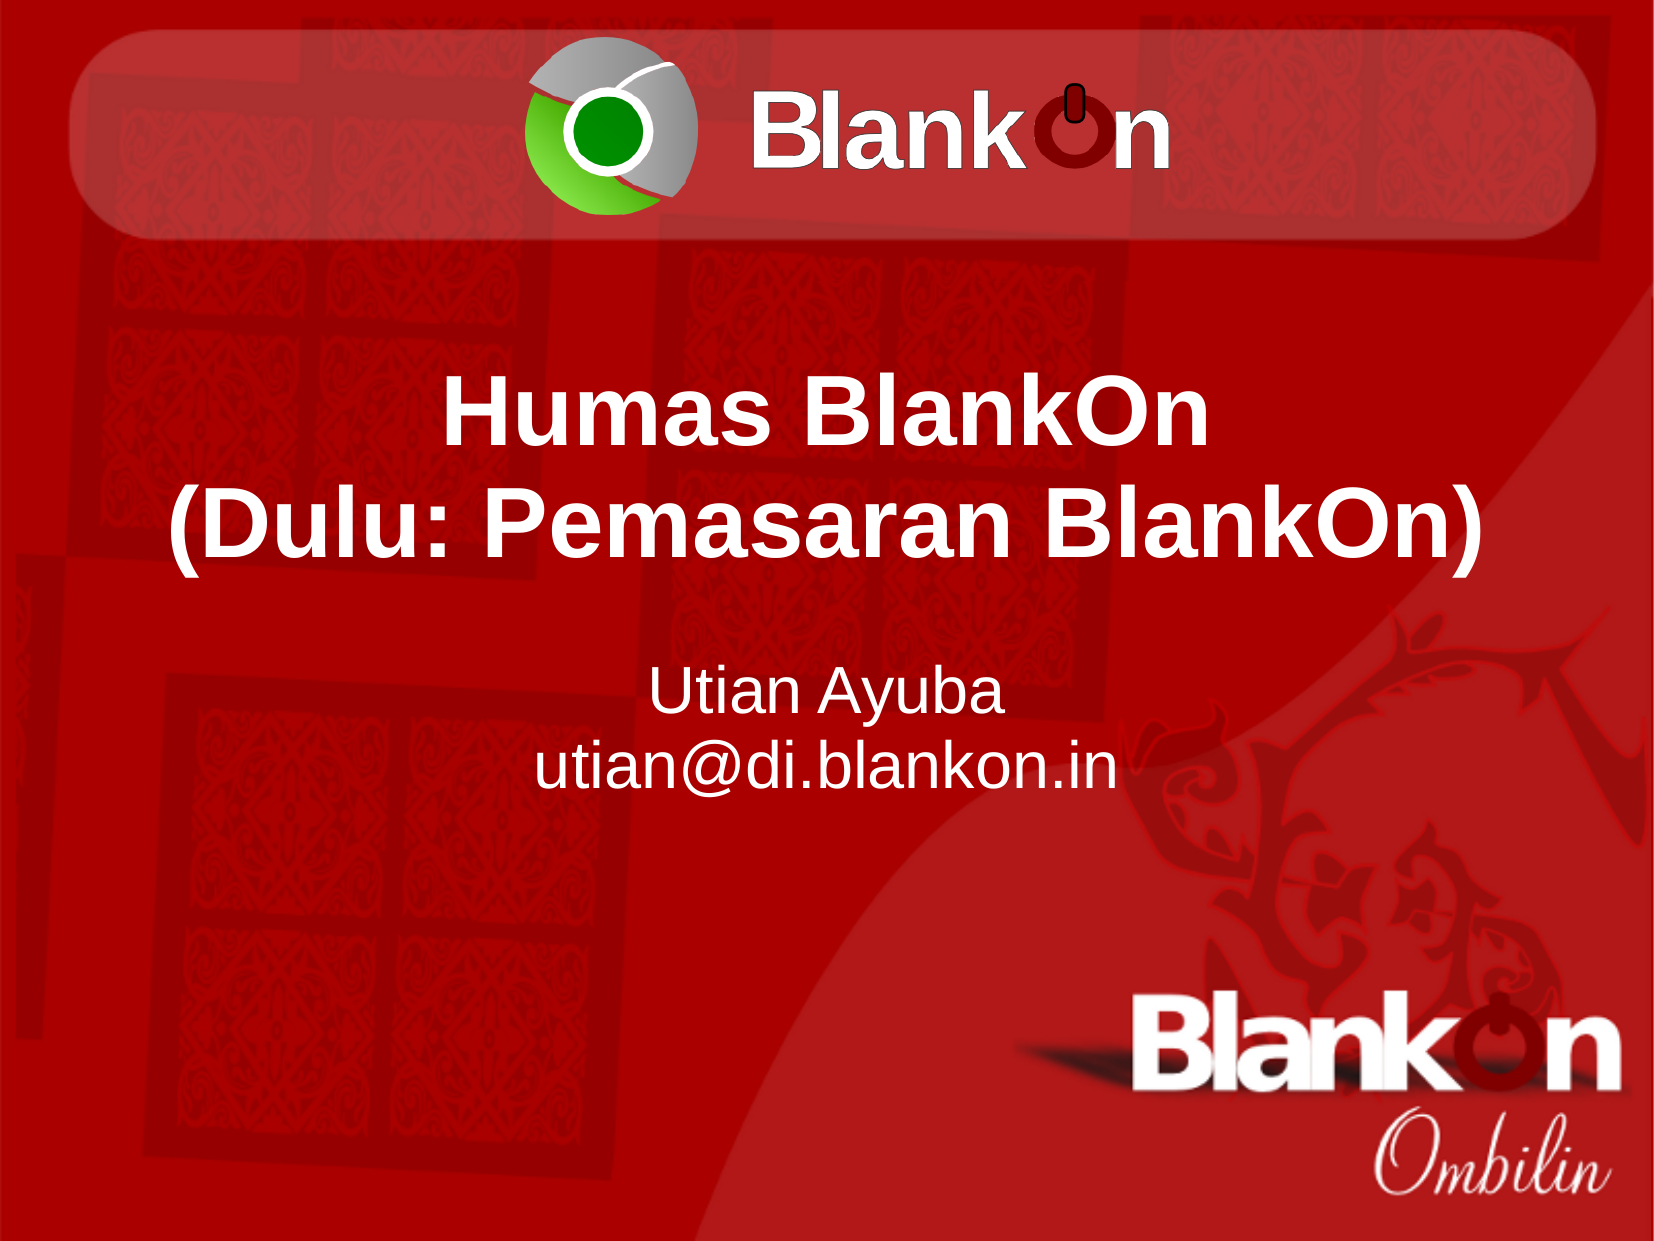

# Humas BlankOn
(Dulu: Pemasaran BlankOn)
Utian Ayuba
utian@di.blankon.in